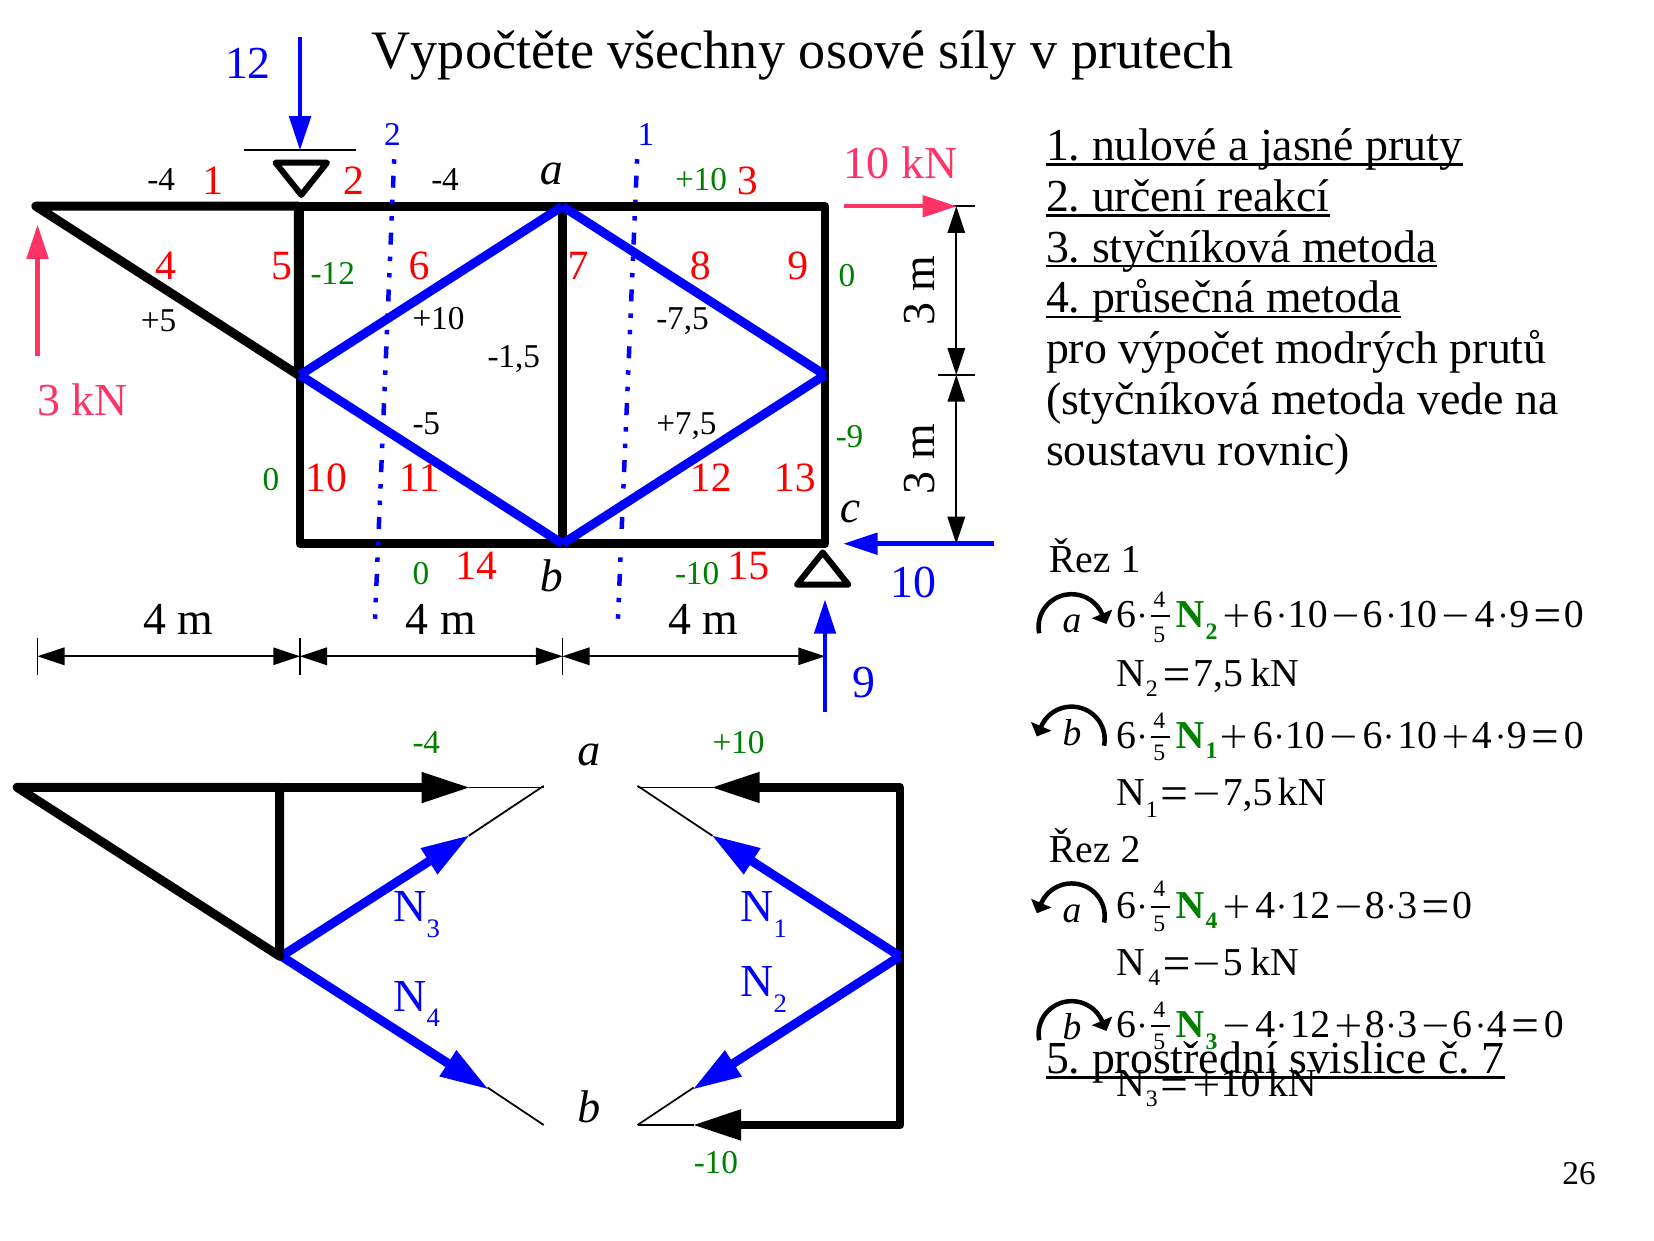

# Vypočtěte všechny osové síly v prutech
12
1. nulové a jasné pruty
2. určení reakcí
3. styčníková metoda
4. průsečná metoda
pro výpočet modrých prutů (styčníková metoda vede na soustavu rovnic)
5. prostřední svislice č. 7
1
2
a
10 kN
1
2
3
-4
-4
+10
4
5
6
7
8
9
-12
3 m
0
-7,5
+10
+5
-1,5
3 kN
+7,5
-5
-9
3 m
10
11
12
13
0
c
14
15
b
0
-10
10
4 m
4 m
4 m
a
9
b
a
-4
+10
N3
N1
a
N2
N4
b
b
-10
26